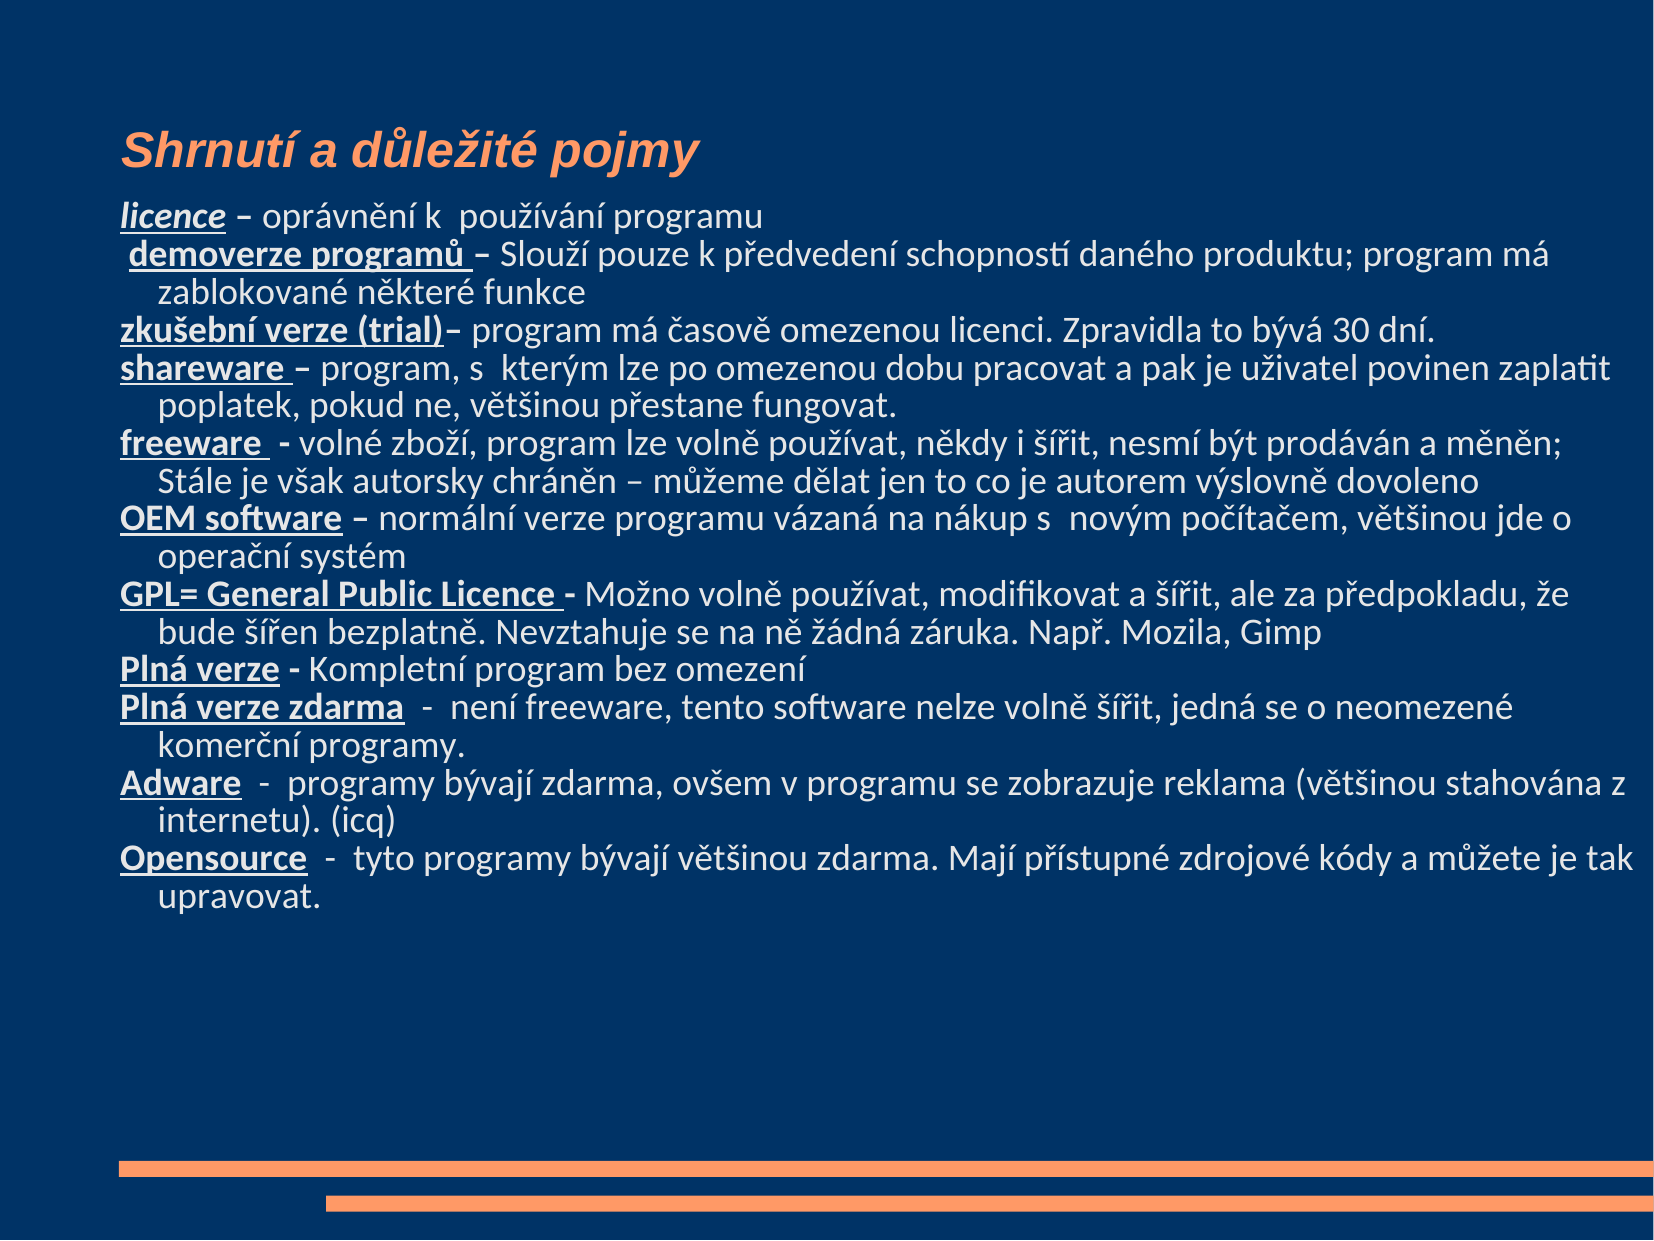

# Shrnutí a důležité pojmy
licence – oprávnění k  používání programu
 demoverze programů – Slouží pouze k předvedení schopností daného produktu; program má zablokované některé funkce
zkušební verze (trial)– program má časově omezenou licenci. Zpravidla to bývá 30 dní.
shareware – program, s  kterým lze po omezenou dobu pracovat a pak je uživatel povinen zaplatit poplatek, pokud ne, většinou přestane fungovat.
freeware - volné zboží, program lze volně používat, někdy i šířit, nesmí být prodáván a měněn; Stále je však autorsky chráněn – můžeme dělat jen to co je autorem výslovně dovoleno
OEM software – normální verze programu vázaná na nákup s  novým počítačem, většinou jde o operační systém
GPL= General Public Licence - Možno volně používat, modifikovat a šířit, ale za předpokladu, že bude šířen bezplatně. Nevztahuje se na ně žádná záruka. Např. Mozila, Gimp
Plná verze - Kompletní program bez omezení
Plná verze zdarma  -  není freeware, tento software nelze volně šířit, jedná se o neomezené komerční programy.
Adware  -  programy bývají zdarma, ovšem v programu se zobrazuje reklama (většinou stahována z internetu). (icq)
Opensource  -  tyto programy bývají většinou zdarma. Mají přístupné zdrojové kódy a můžete je tak upravovat.